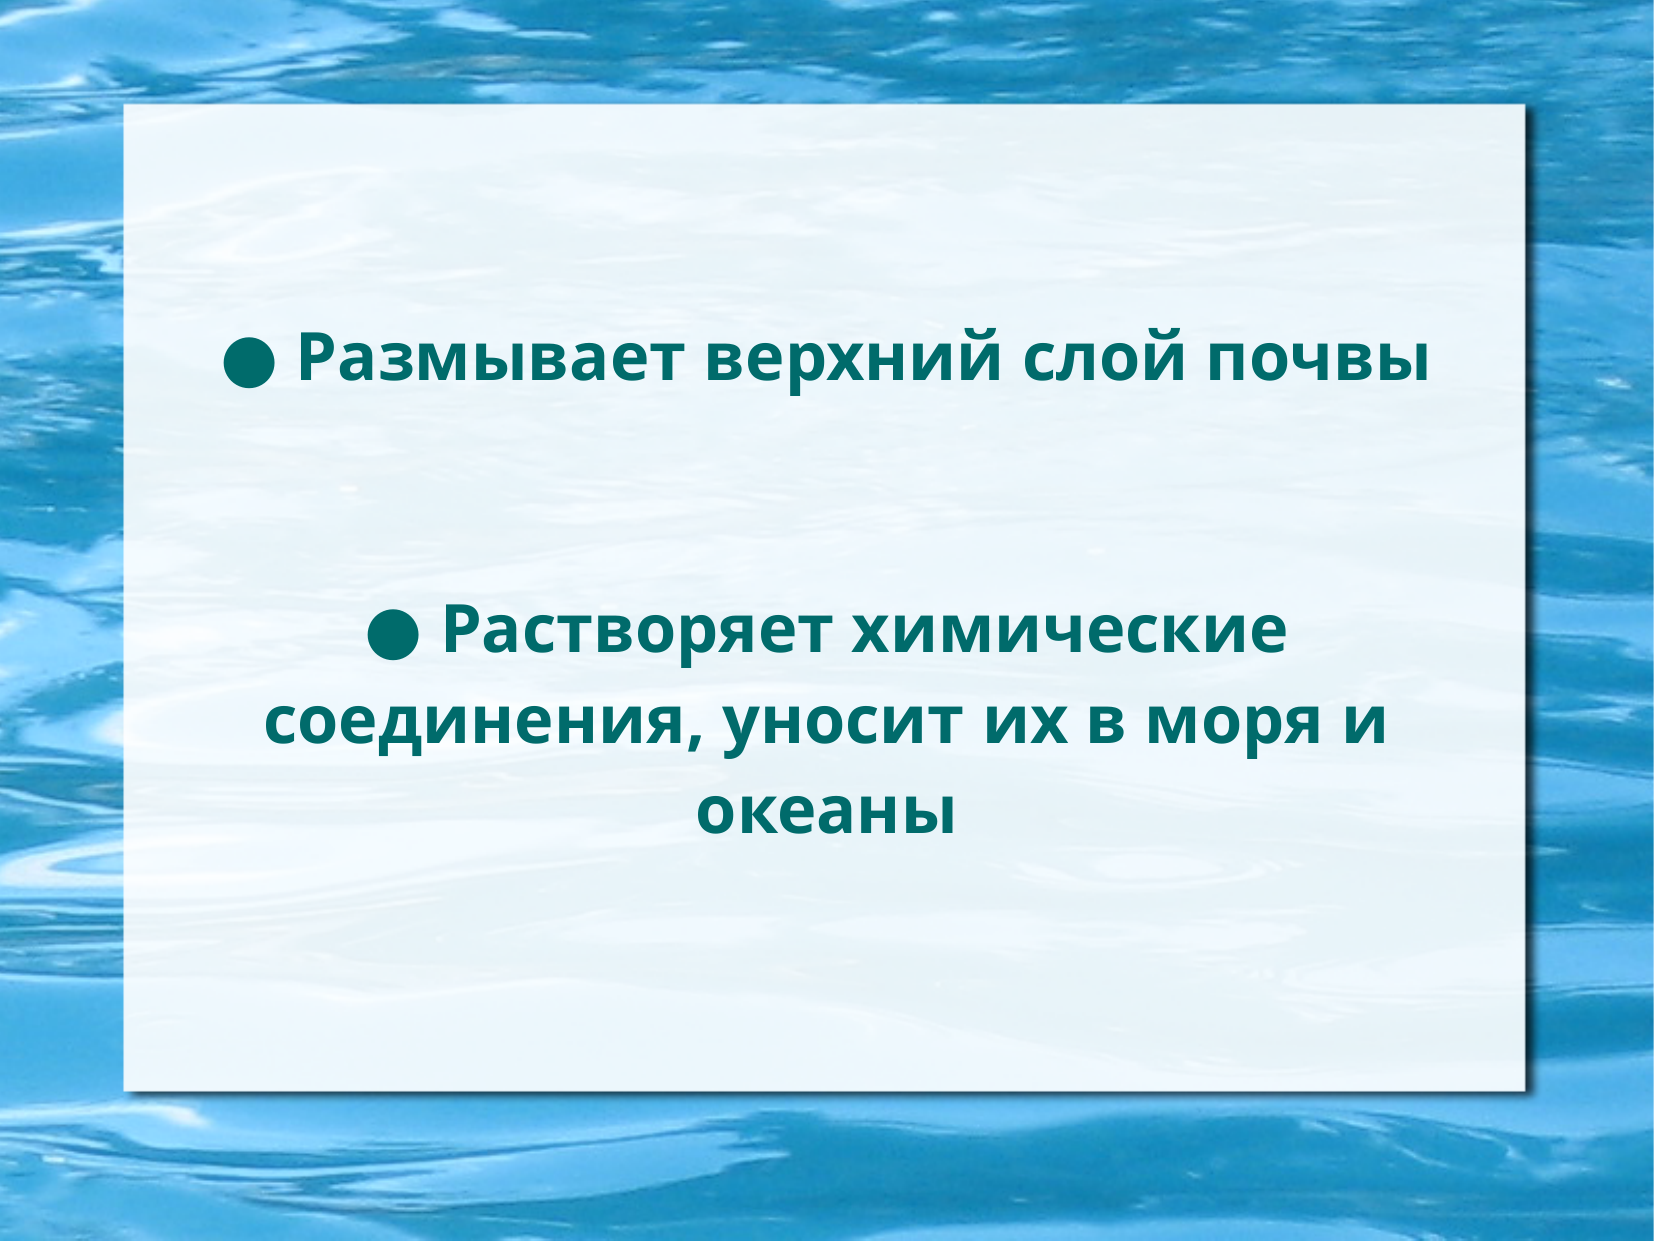

# ● Размывает верхний слой почвы
● Растворяет химические соединения, уносит их в моря и океаны